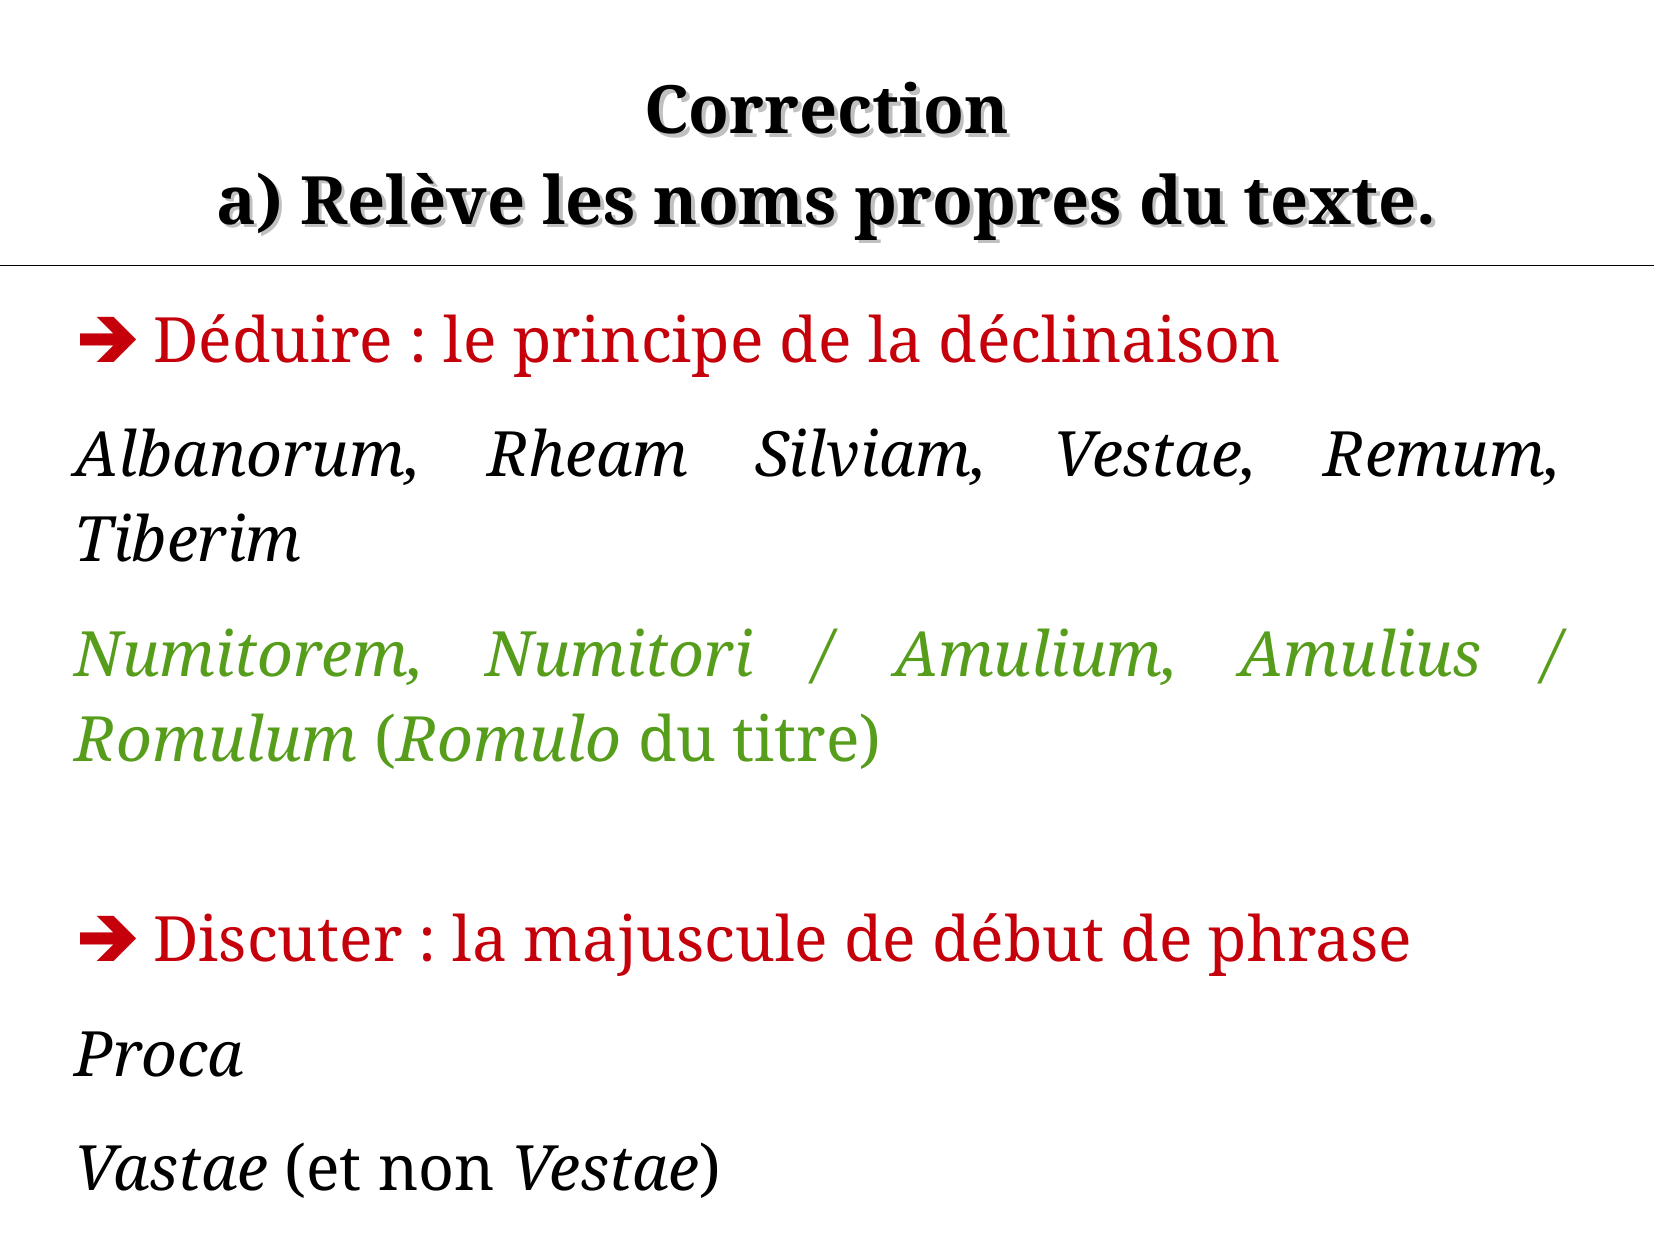

# Correction a) Relève les noms propres du texte.
 Déduire : le principe de la déclinaison
Albanorum, Rheam Silviam, Vestae, Remum, Tiberim
Numitorem, Numitori / Amulium, Amulius / Romulum (Romulo du titre)
 Discuter : la majuscule de début de phrase
Proca
Vastae (et non Vestae)
Lupa (orthographe du nom commun loup)